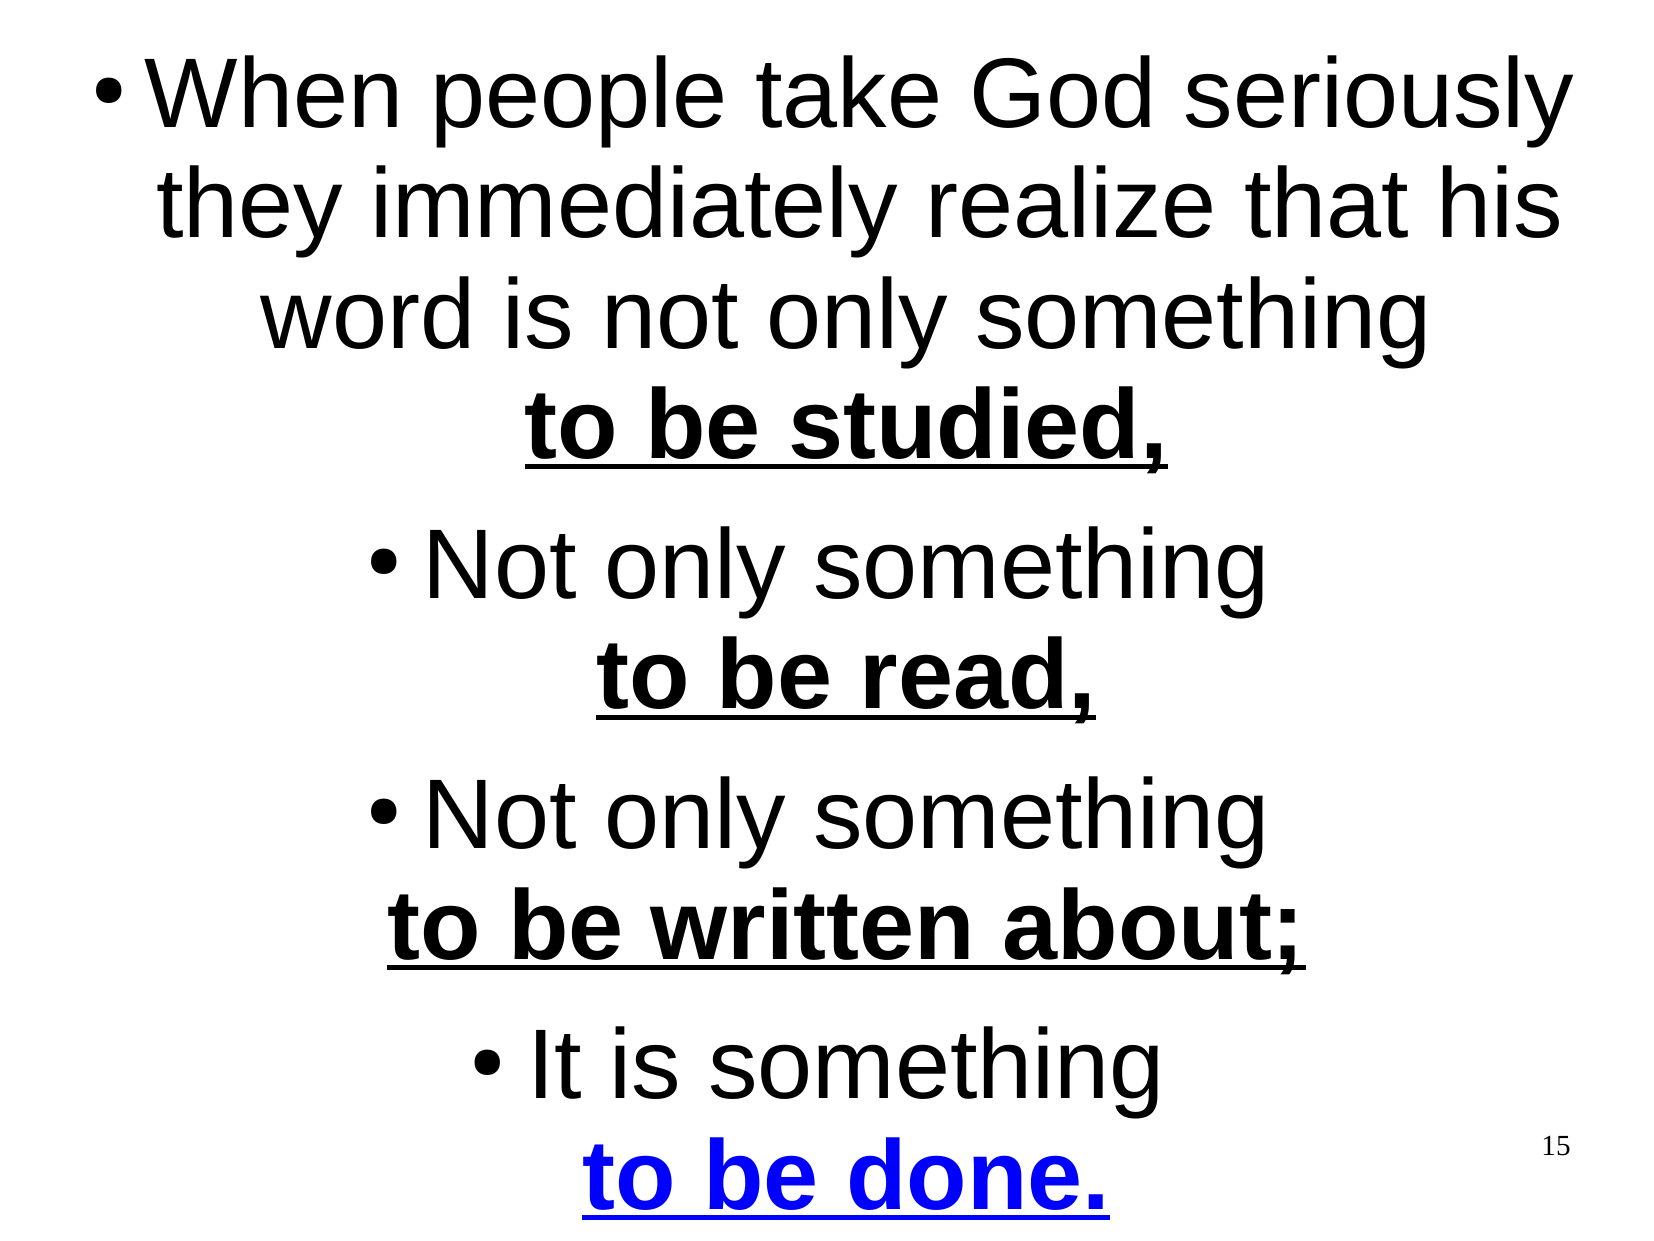

# When people take God seriously they immediately realize that his word is not only something to be studied,
Not only something
to be read,
Not only something
to be written about;
It is something
to be done.
15